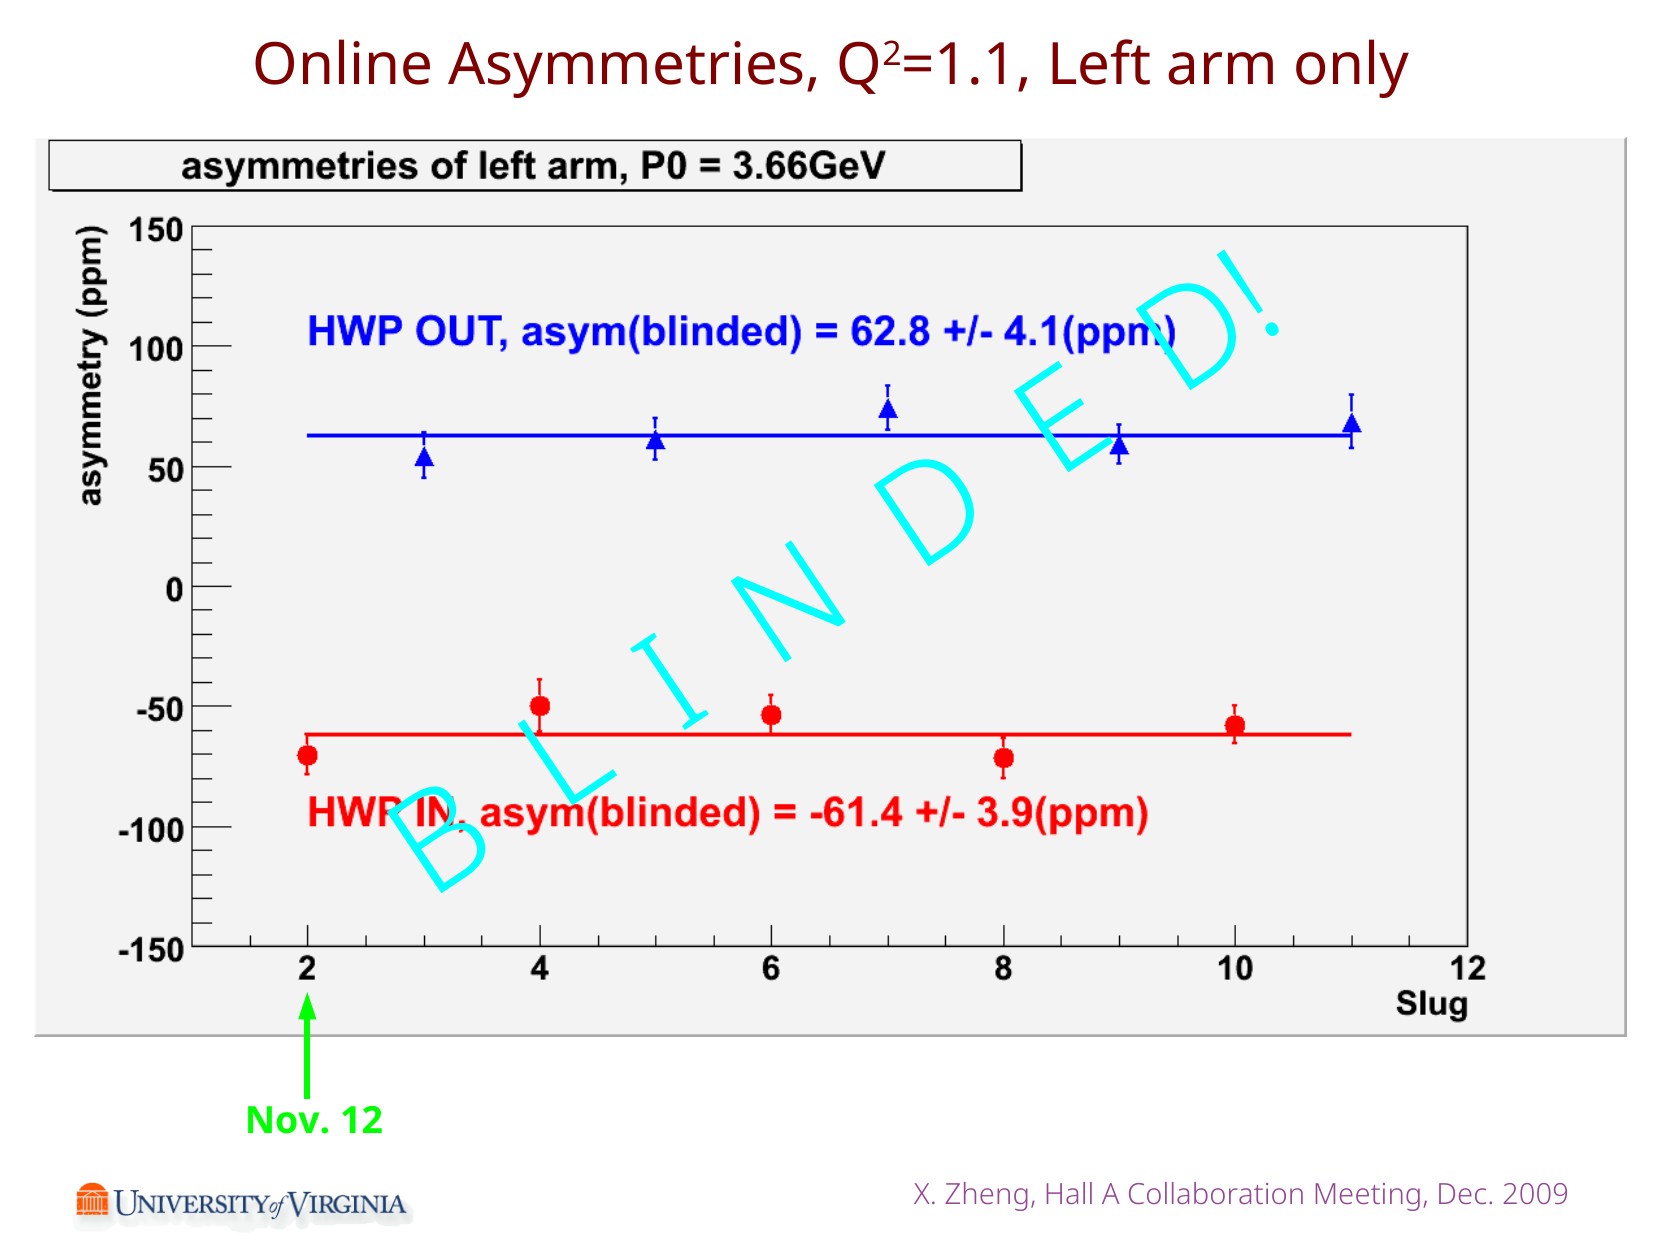

# Online Asymmetries, Q2=1.1, Left arm only
B L I N D E D!
Nov. 12